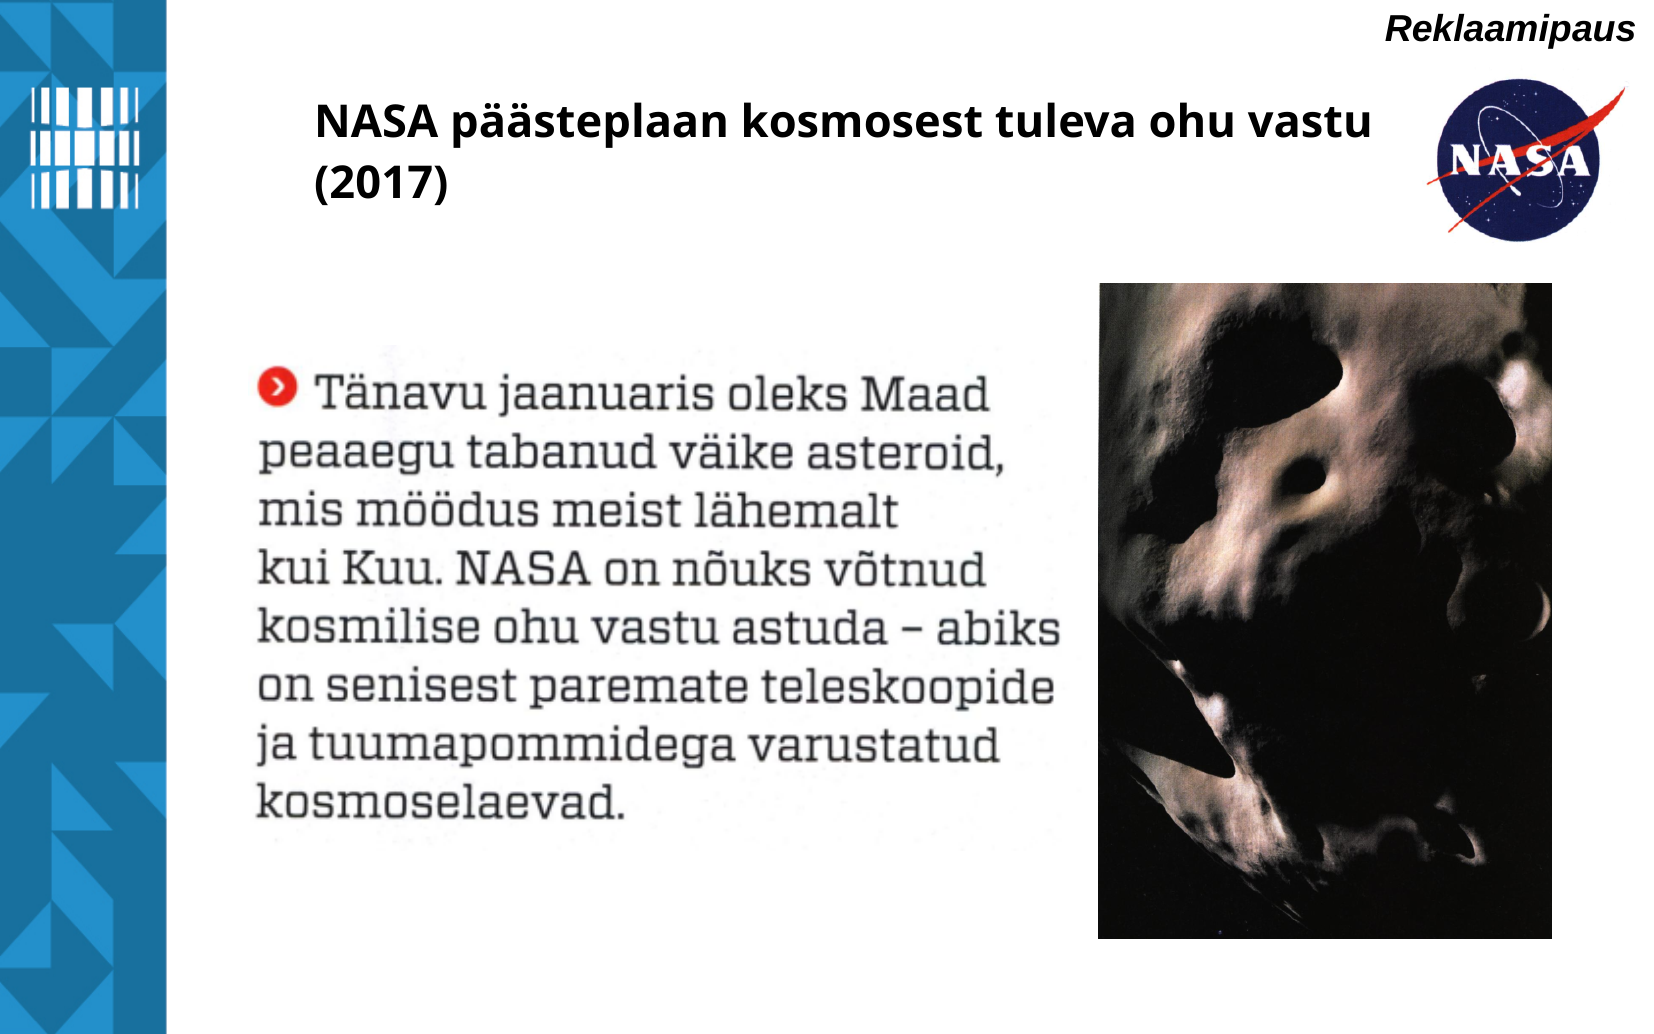

# NASA päästeplaan kosmosest tuleva ohu vastu (2017)